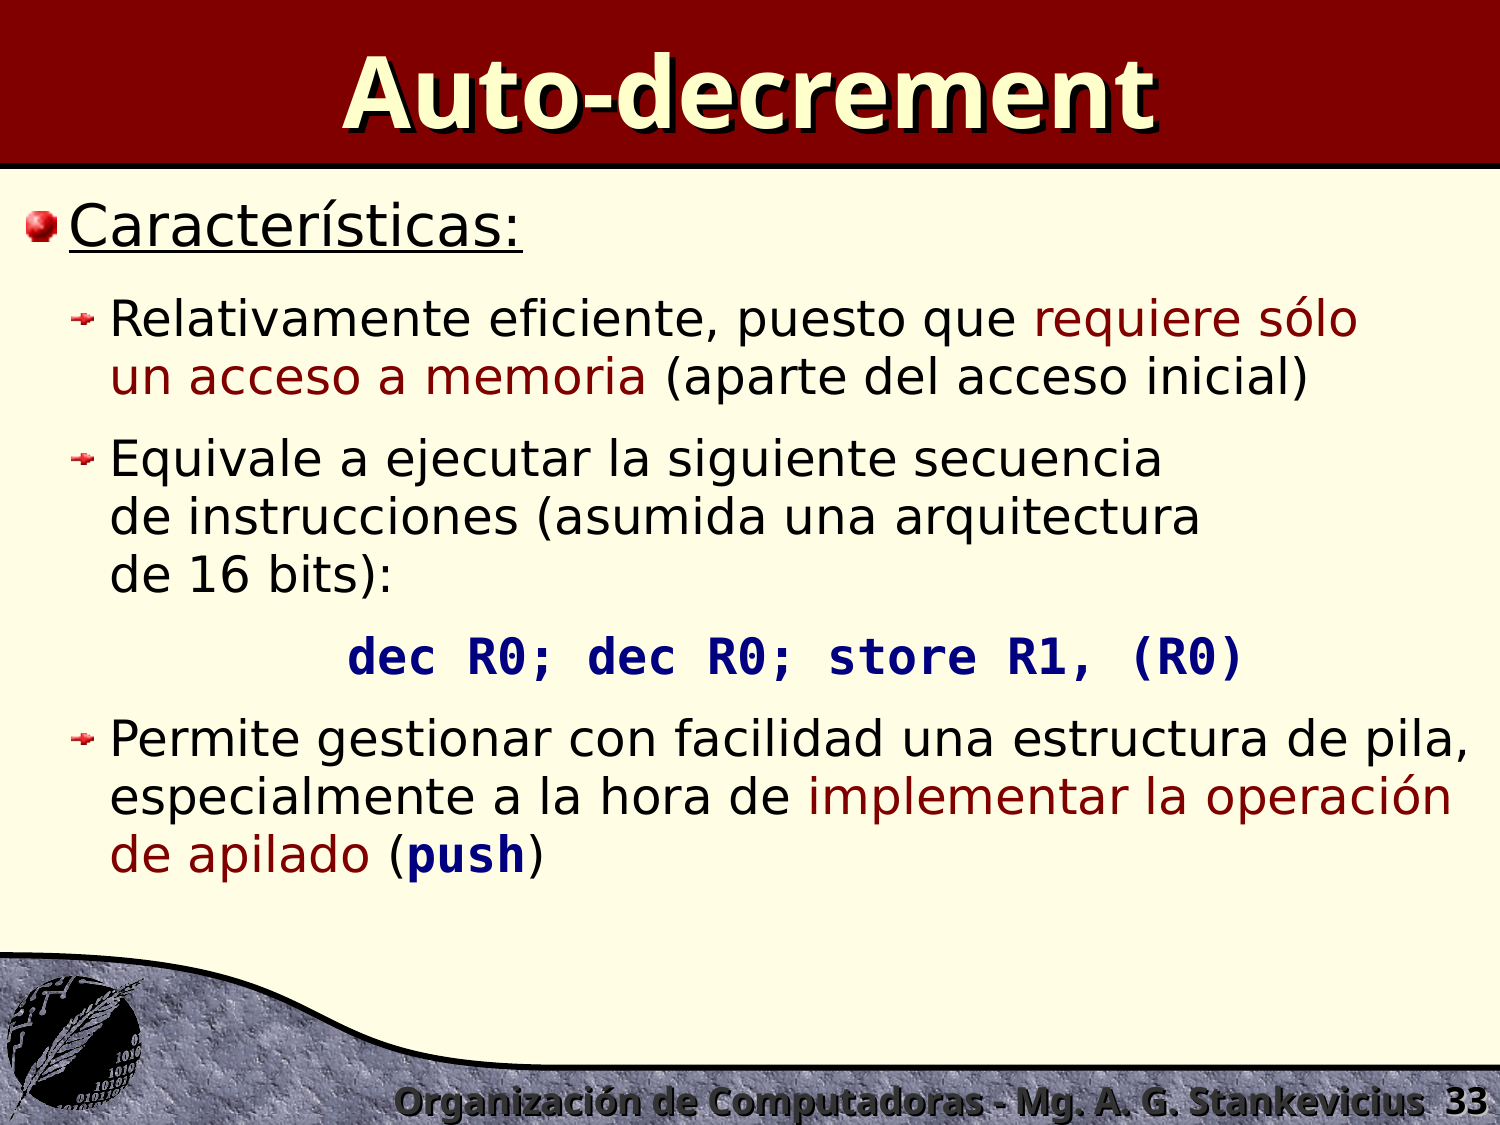

# Auto-decrement
Características:
Relativamente eficiente, puesto que requiere sólo
un acceso a memoria (aparte del acceso inicial)
Equivale a ejecutar la siguiente secuencia
de instrucciones (asumida una arquitectura
de 16 bits):
dec R0; dec R0; store R1, (R0)
Permite gestionar con facilidad una estructura de pila, especialmente a la hora de implementar la operación de apilado (push)
33